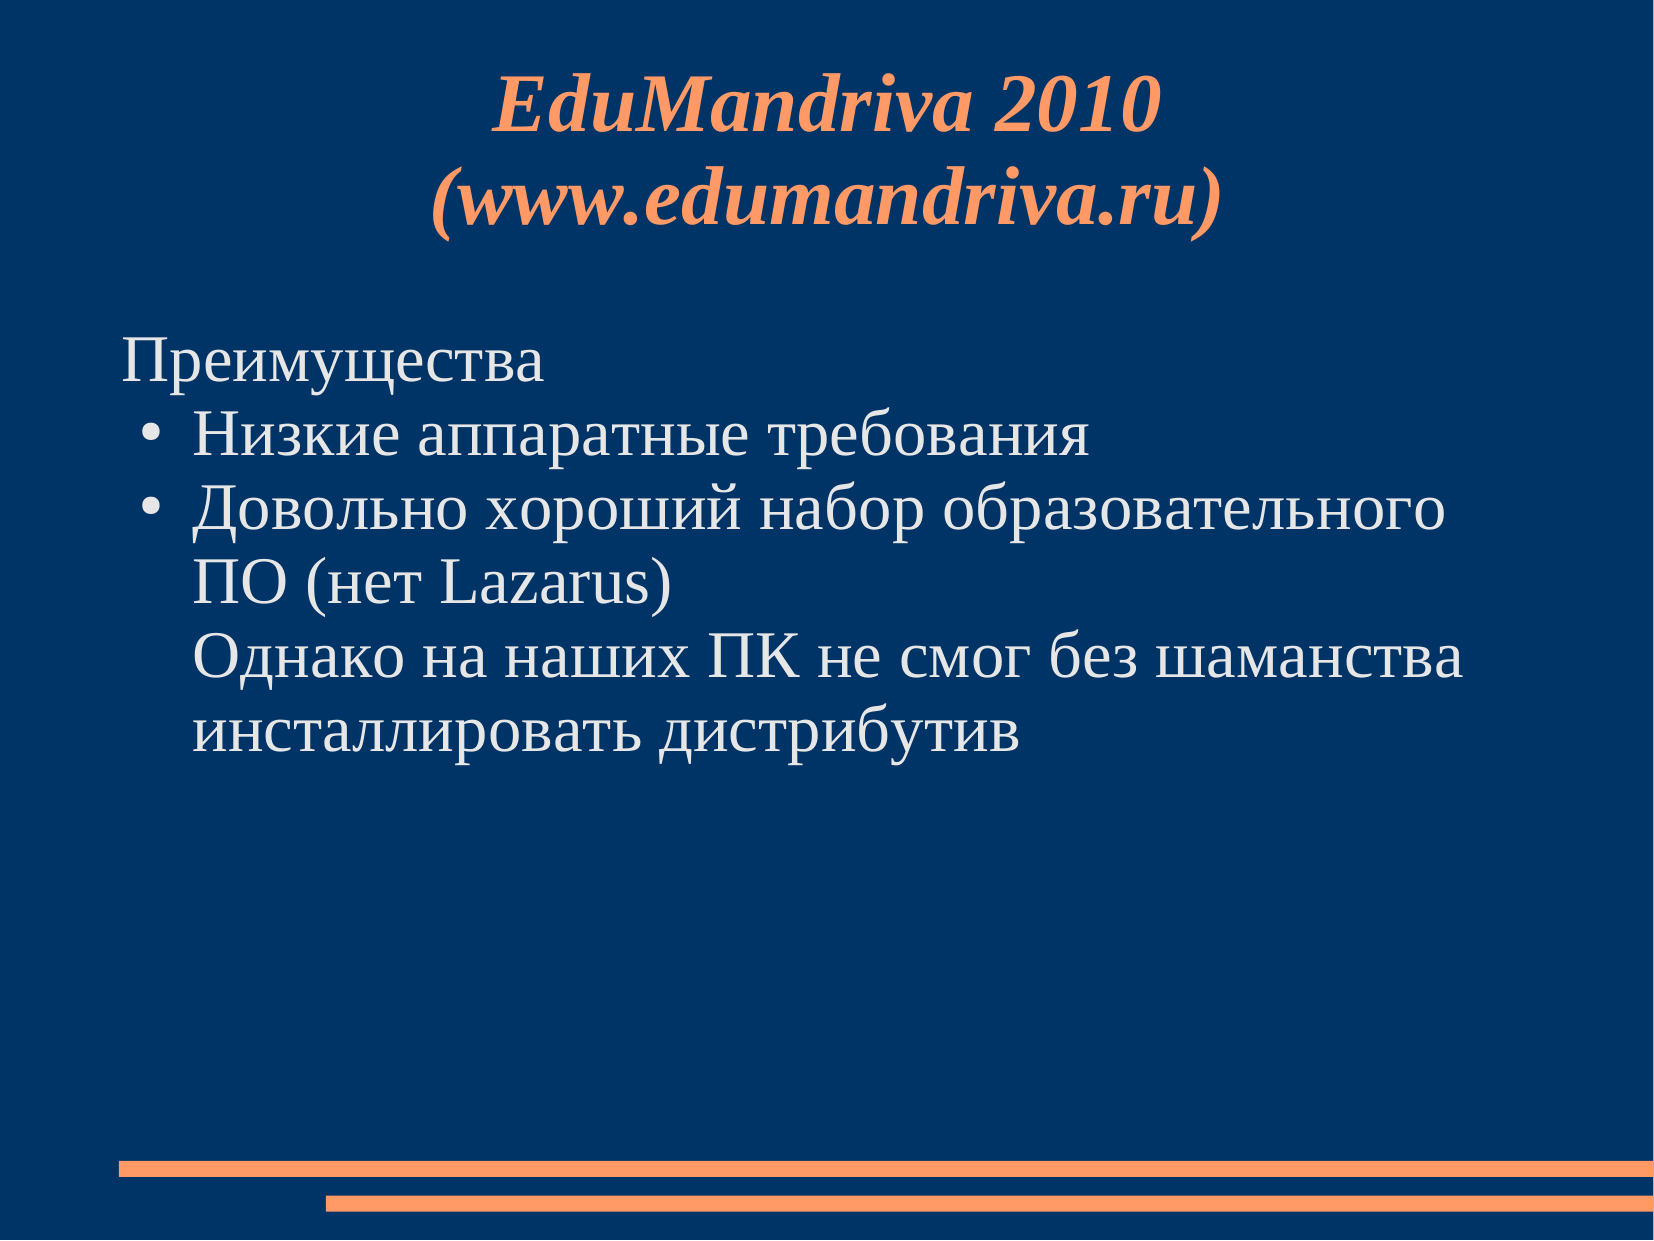

# EduMandriva 2010 (www.edumandriva.ru)
Преимущества
Низкие аппаратные требования
Довольно хороший набор образовательного ПО (нет Lazarus)
Однако на наших ПК не смог без шаманства инсталлировать дистрибутив